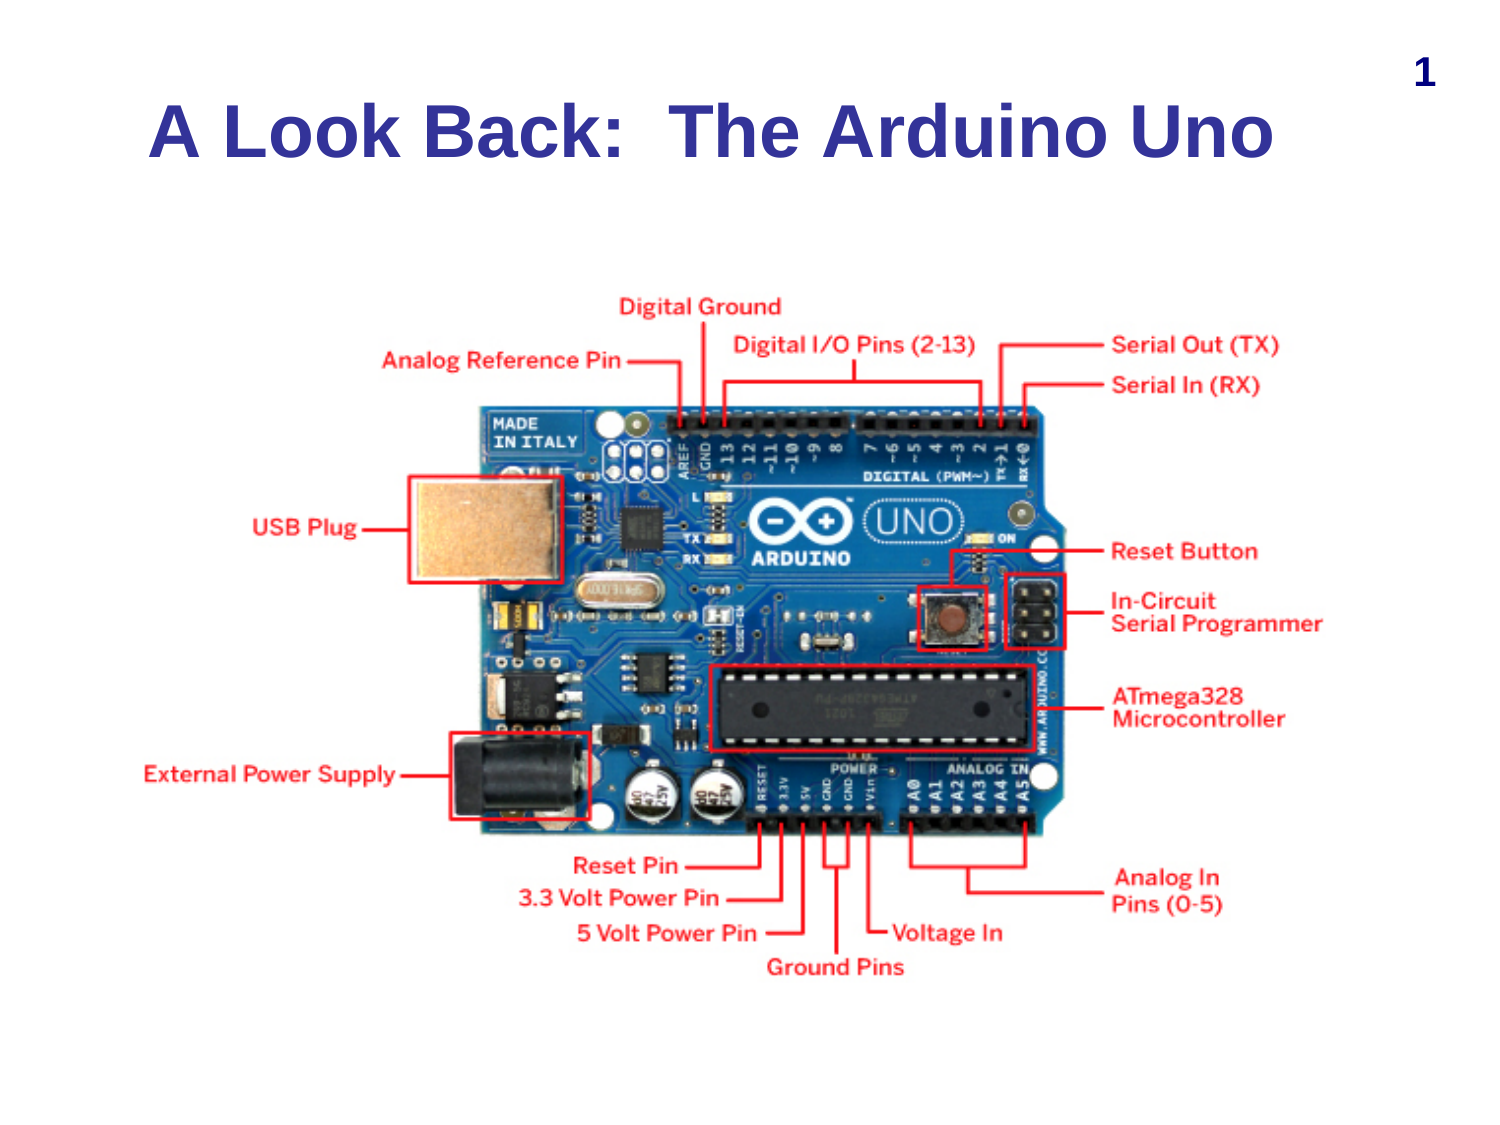

1
# A Look Back: The Arduino Uno